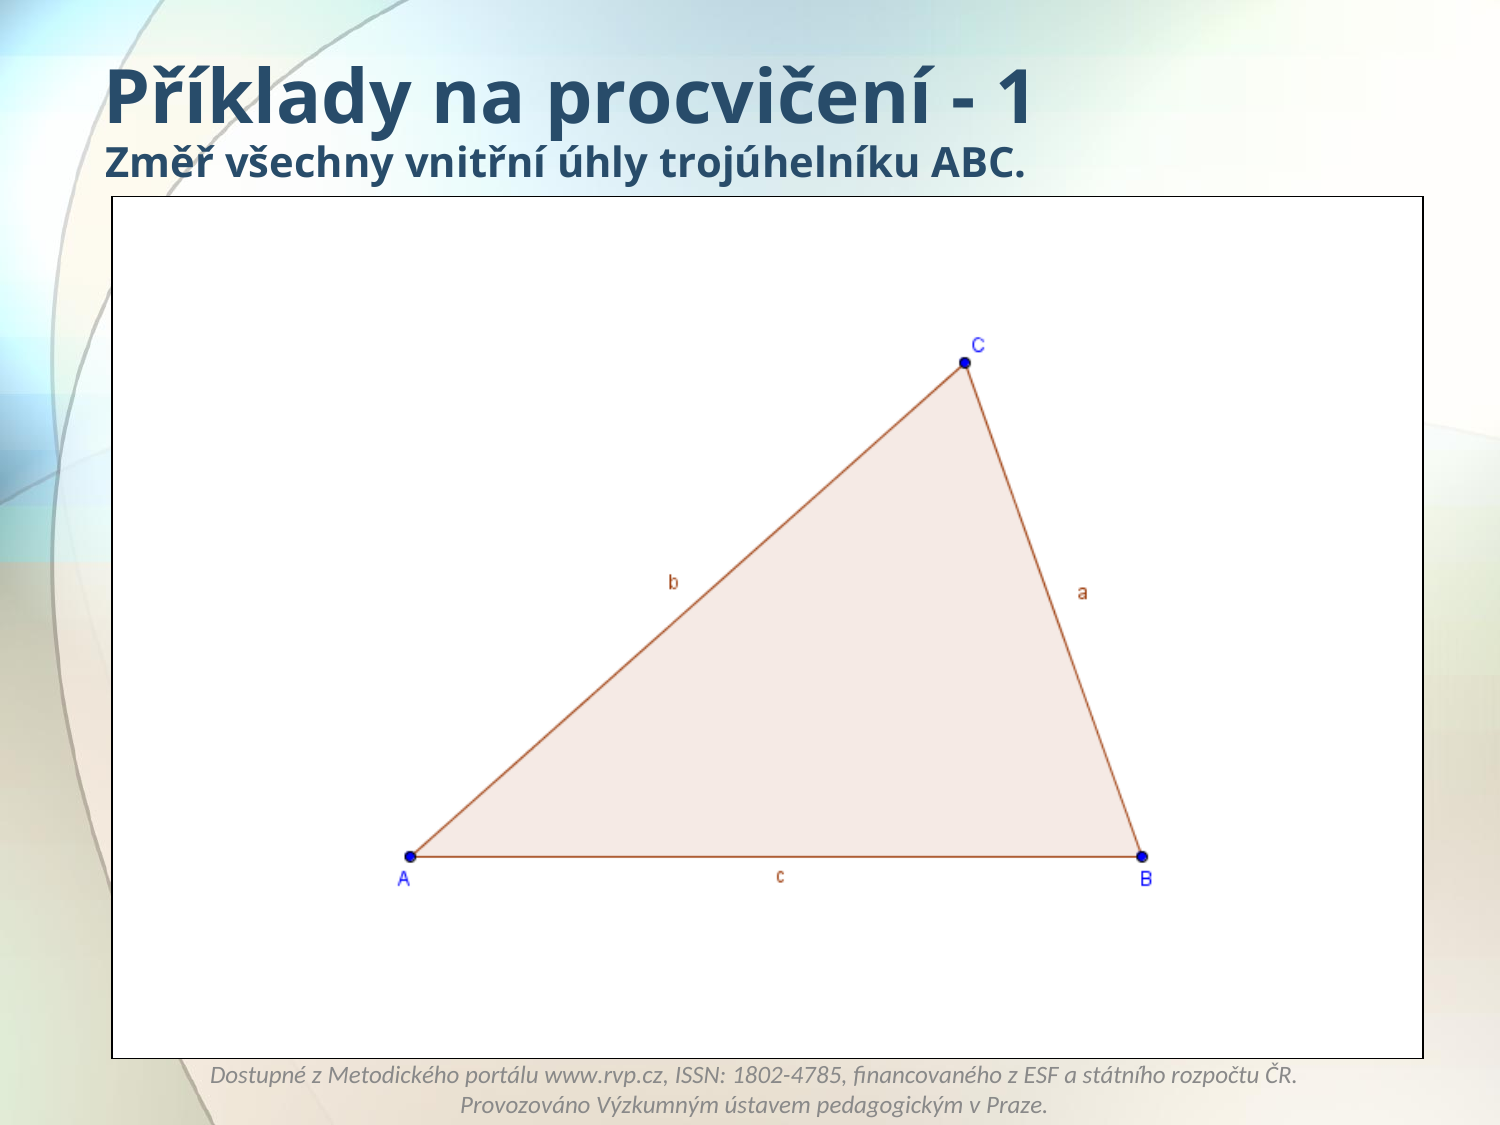

# Příklady na procvičení - 1
Změř všechny vnitřní úhly trojúhelníku ABC.